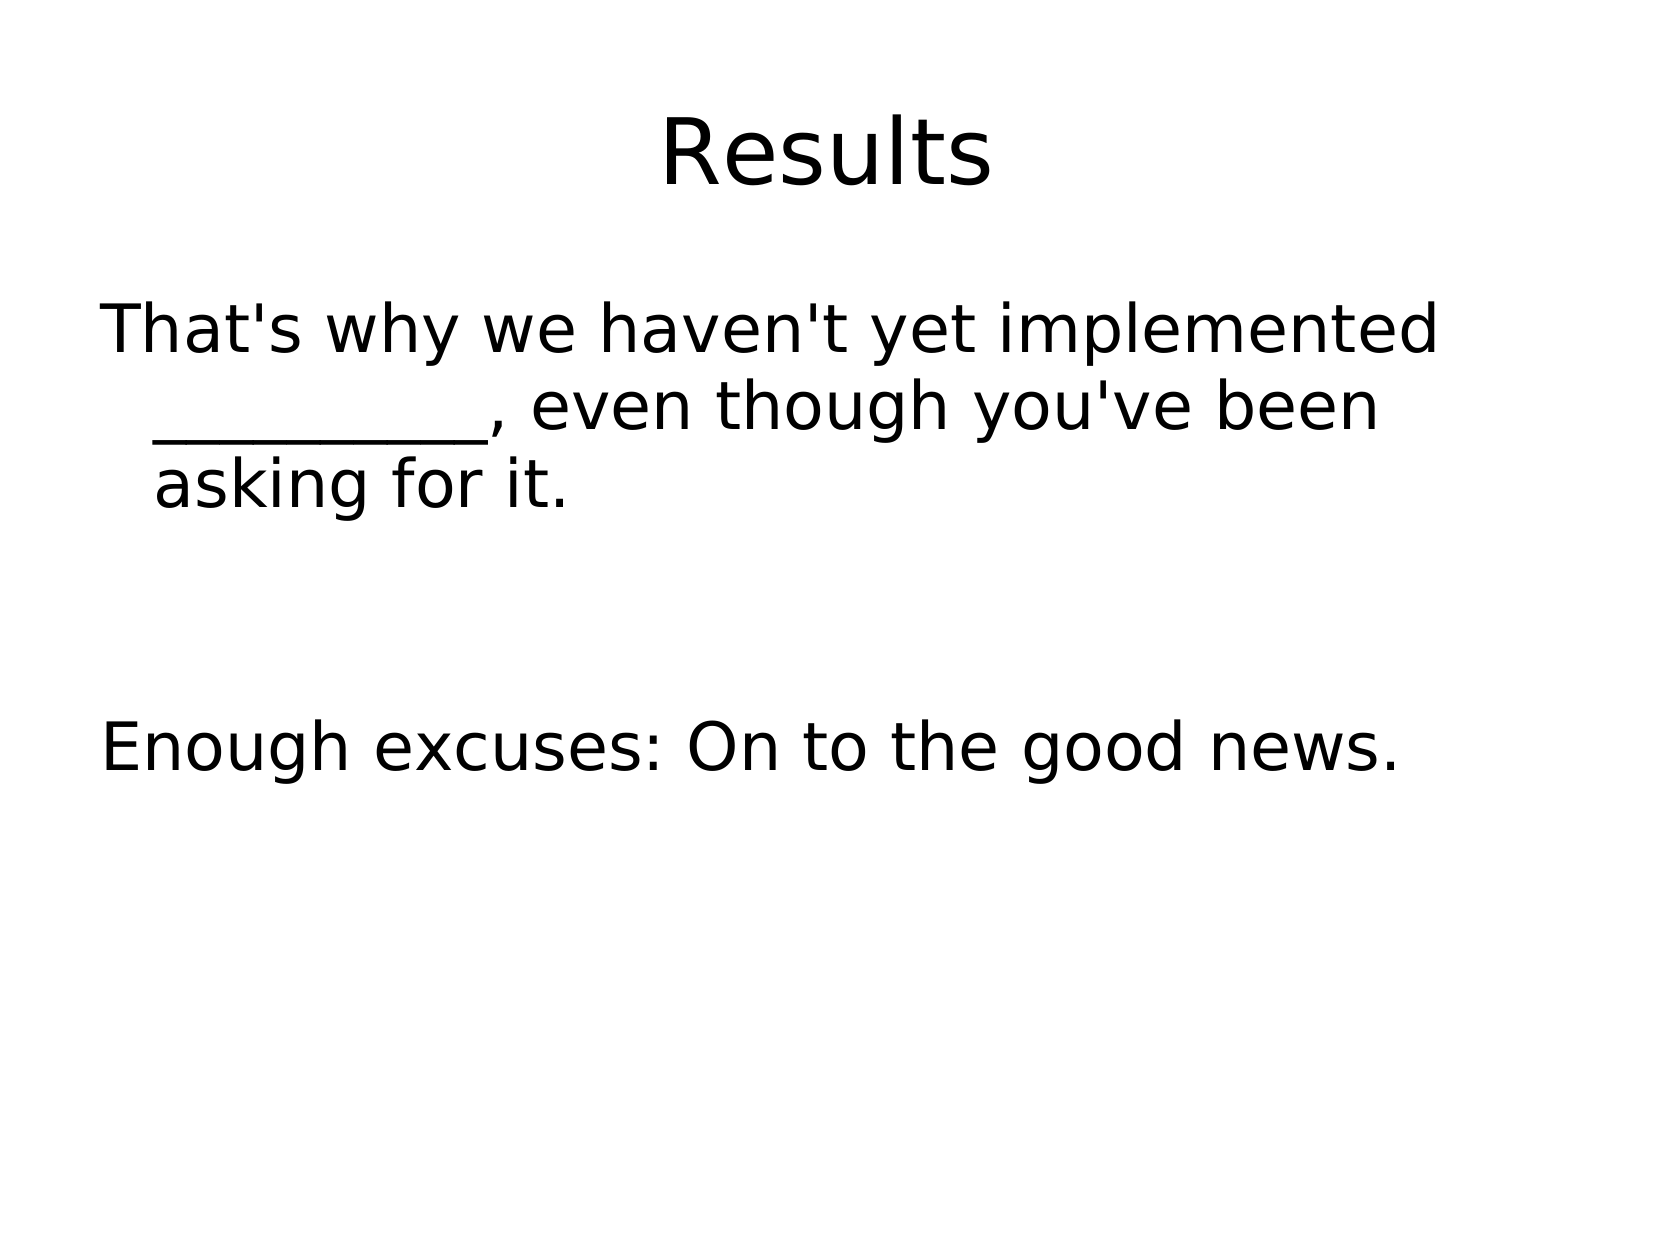

# Results
That's why we haven't yet implemented __________, even though you've been asking for it.
Enough excuses: On to the good news.